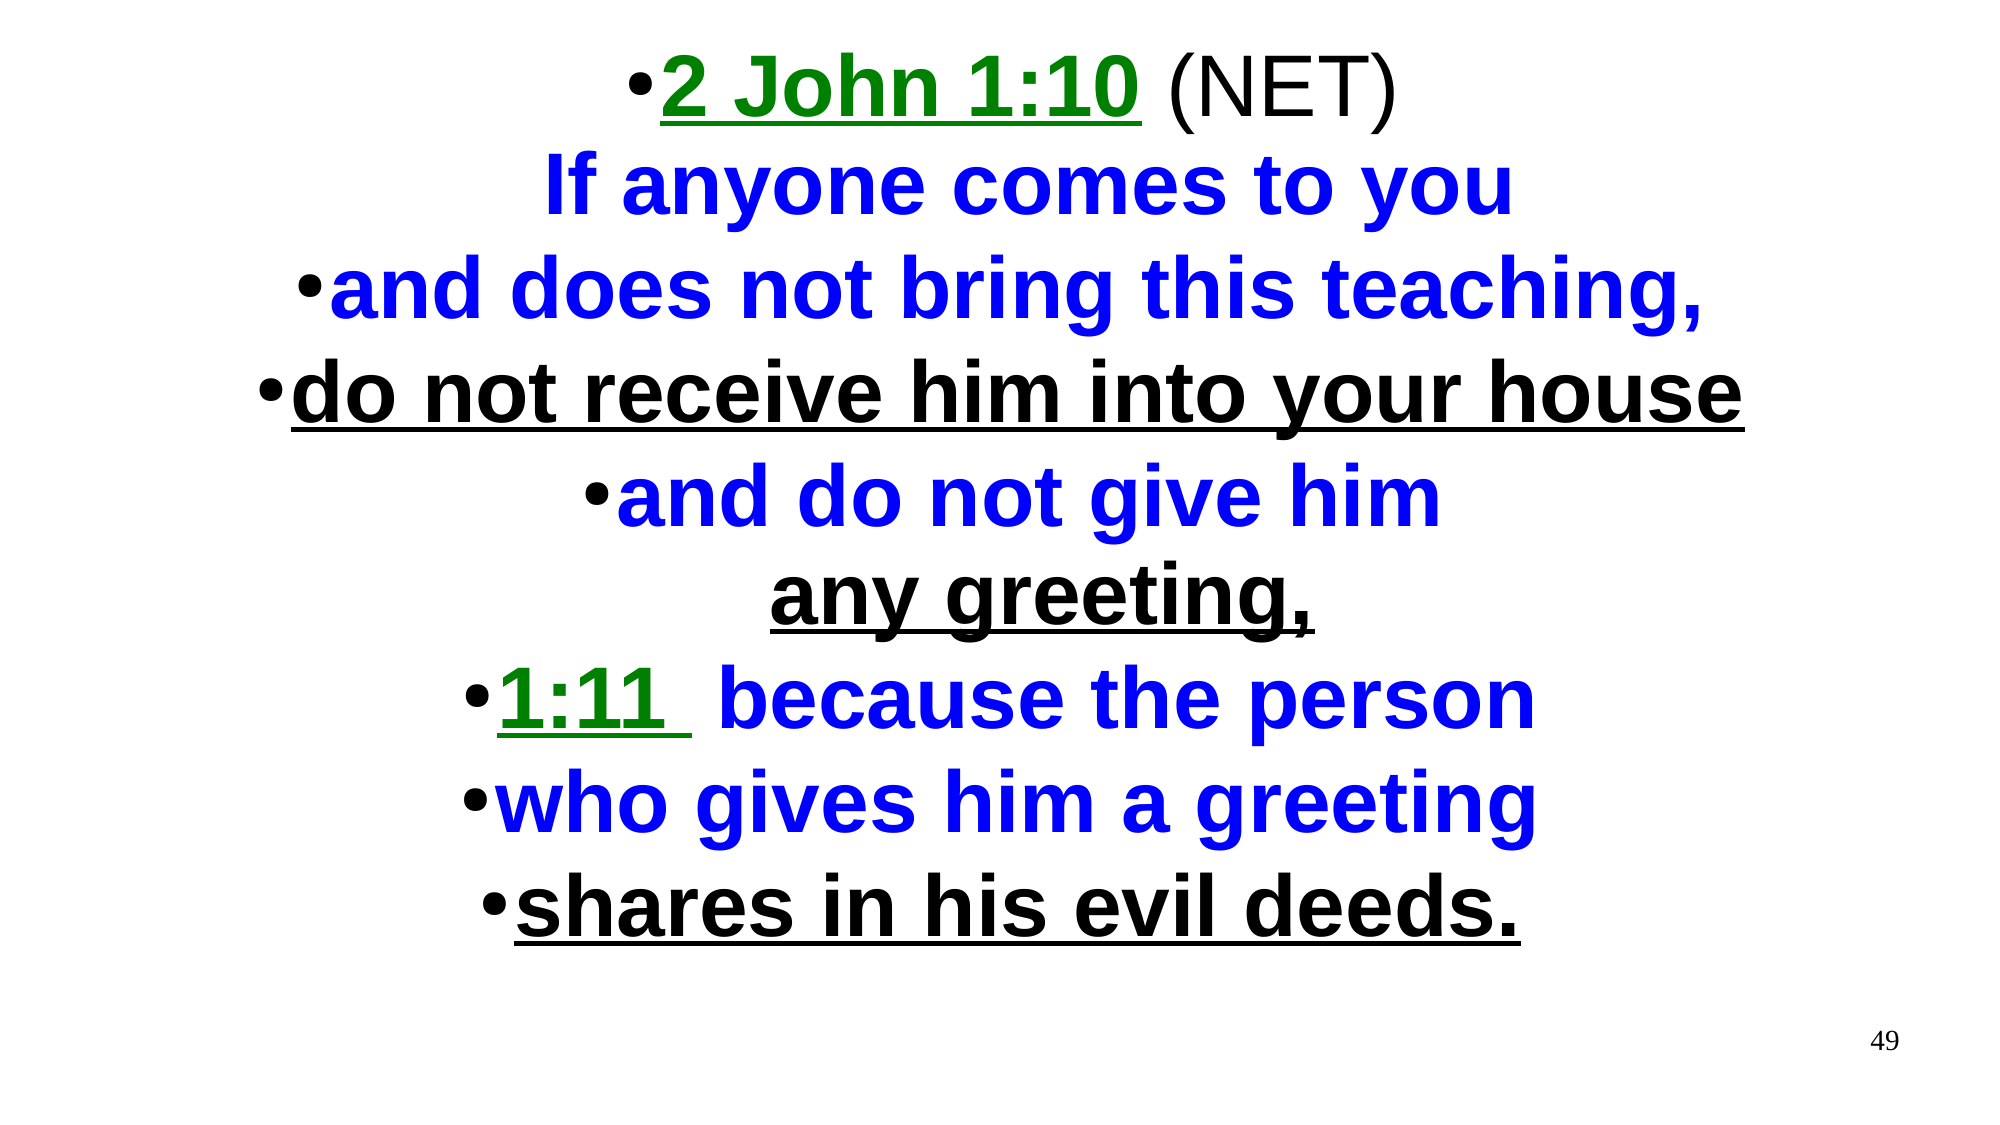

# 2 John 1:10 (NET) If anyone comes to you
and does not bring this teaching,
do not receive him into your house
and do not give him
 any greeting,
1:11  because the person
who gives him a greeting
shares in his evil deeds.
49